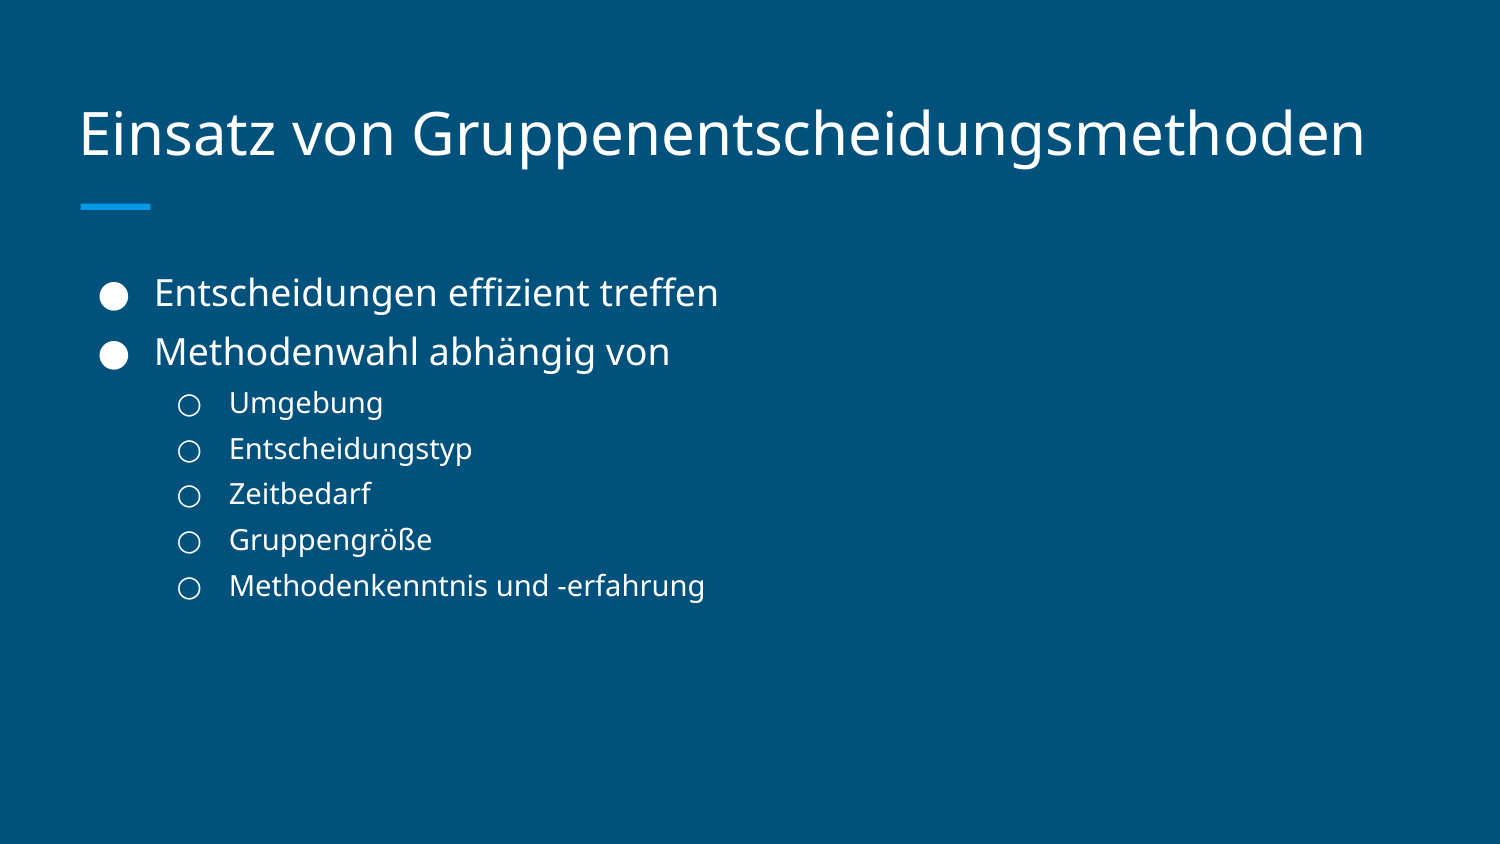

# Einsatz von Gruppenentscheidungsmethoden
Entscheidungen effizient treffen
Methodenwahl abhängig von
Umgebung
Entscheidungstyp
Zeitbedarf
Gruppengröße
Methodenkenntnis und -erfahrung